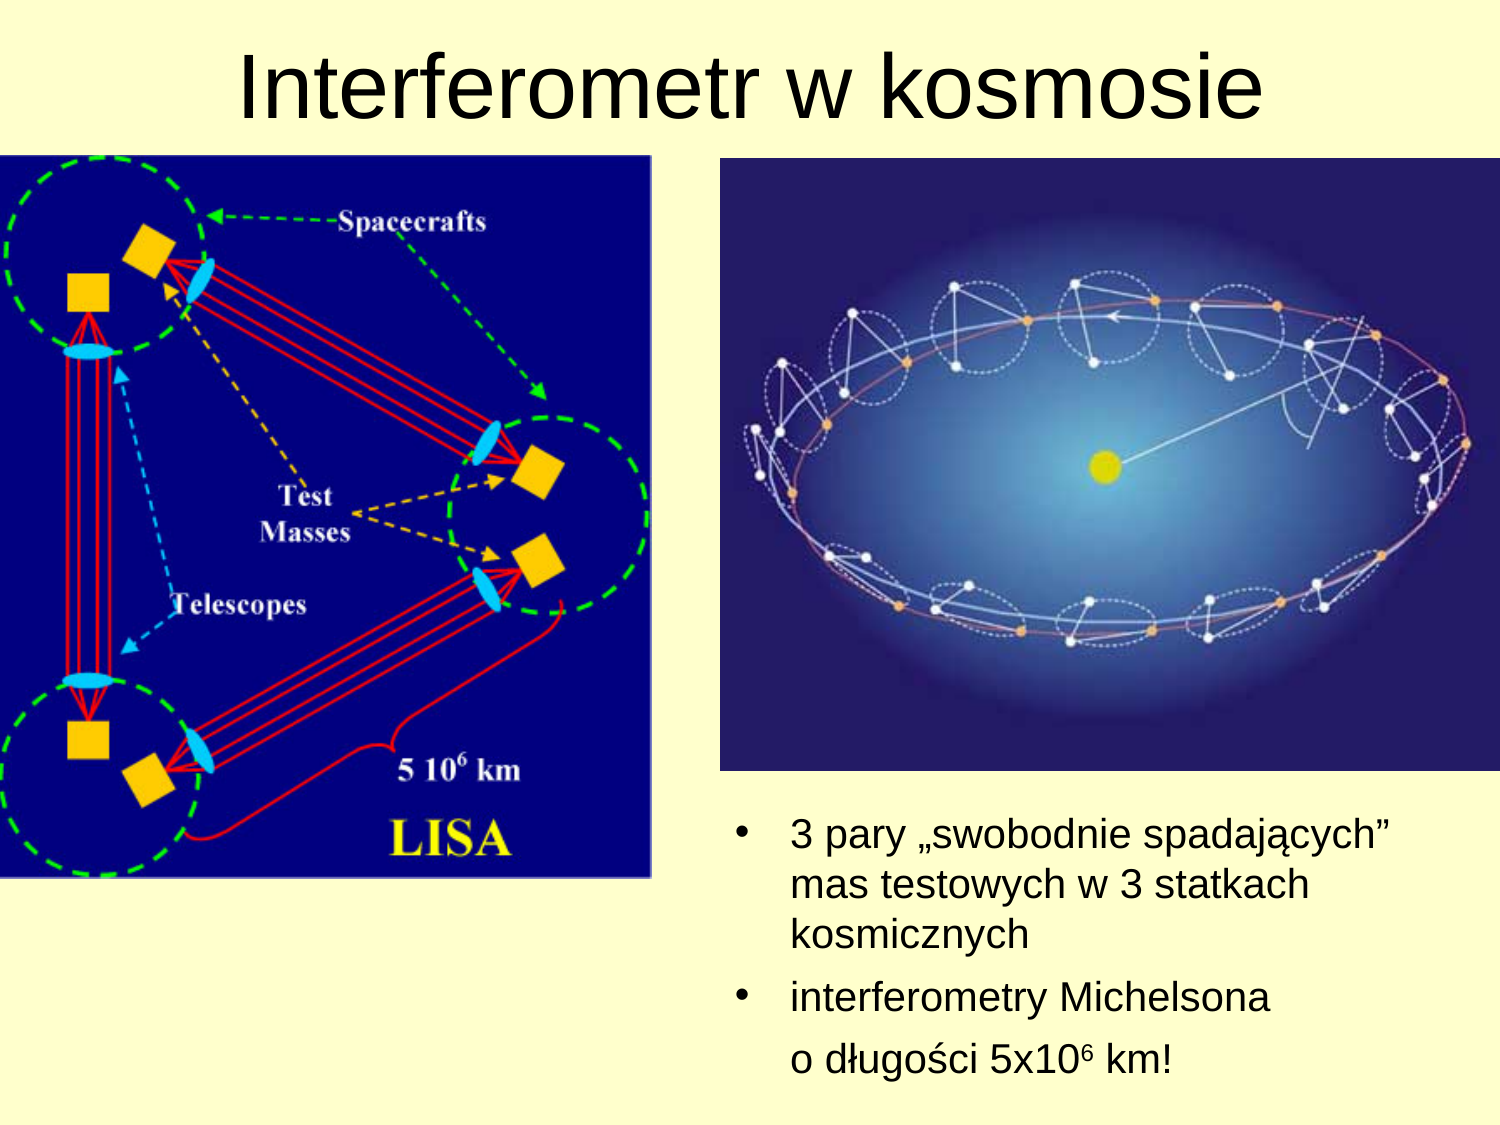

# Interferometr w kosmosie
3 pary „swobodnie spadających” mas testowych w 3 statkach kosmicznych
interferometry Michelsona
o długości 5x106 km!